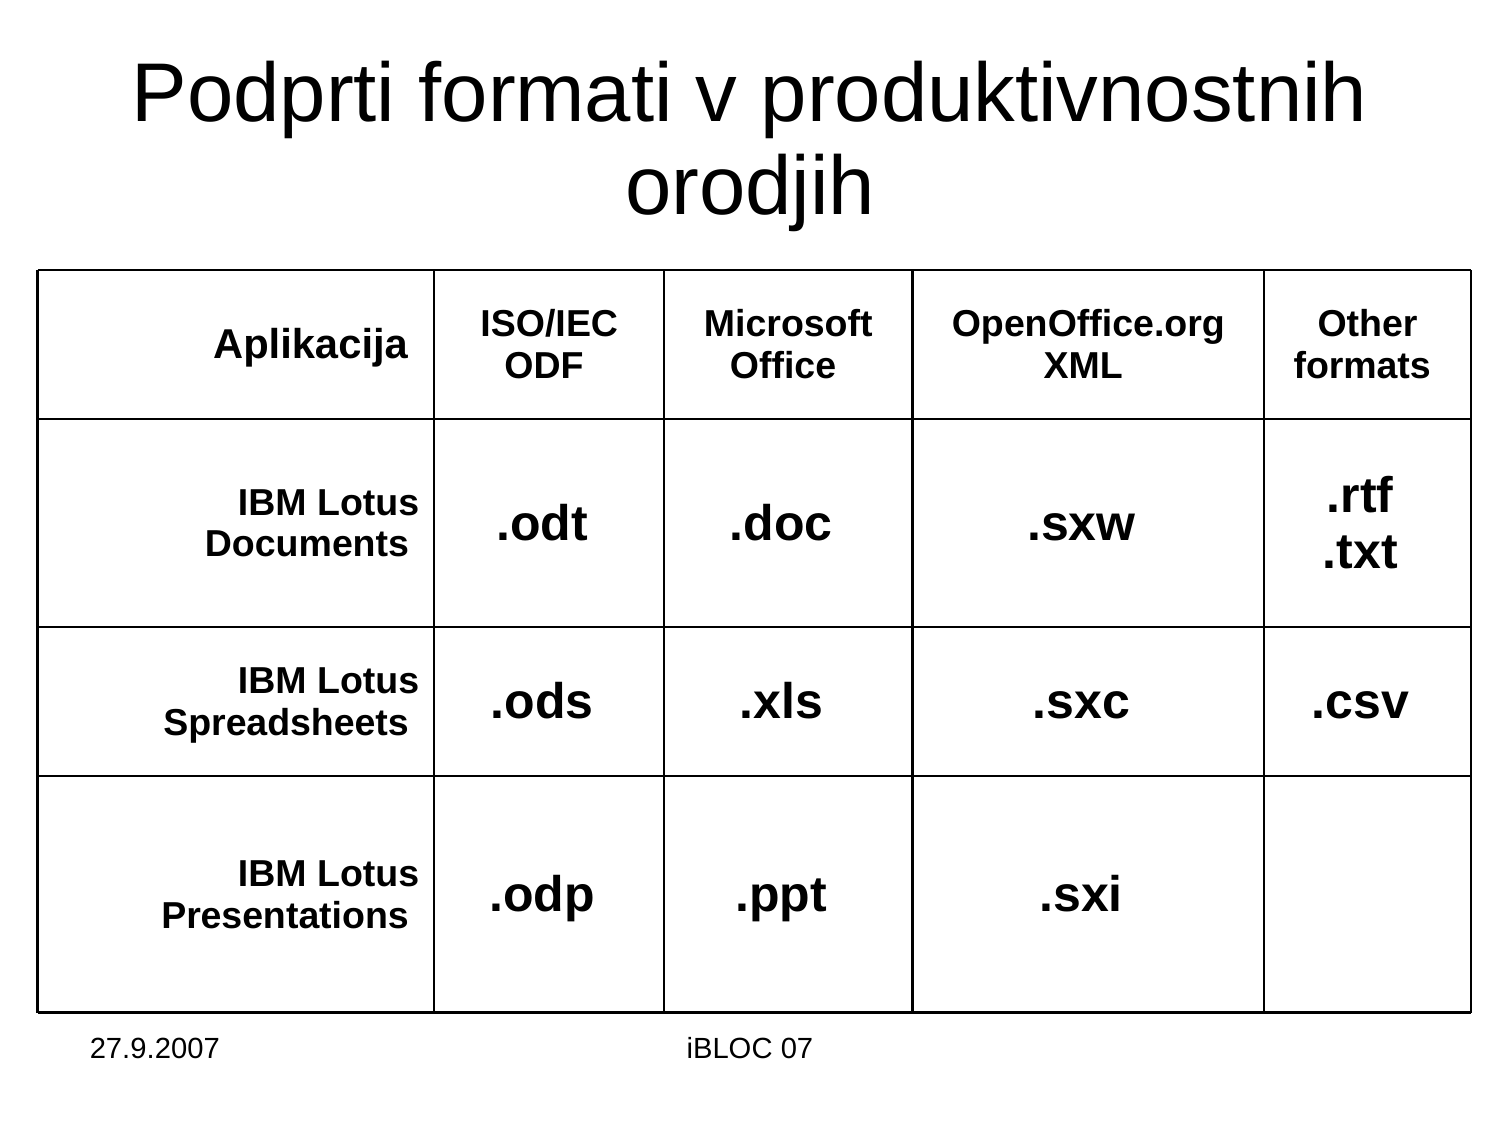

# Podprti formati v produktivnostnih orodjih
Aplikacija
ISO/IEC ODF
Microsoft Office
OpenOffice.org XML
Other formats
IBM Lotus Documents
.odt
.doc
.sxw
.rtf
.txt
IBM Lotus Spreadsheets
.ods
.xls
.sxc
.csv
IBM Lotus Presentations
.odp
.ppt
.sxi